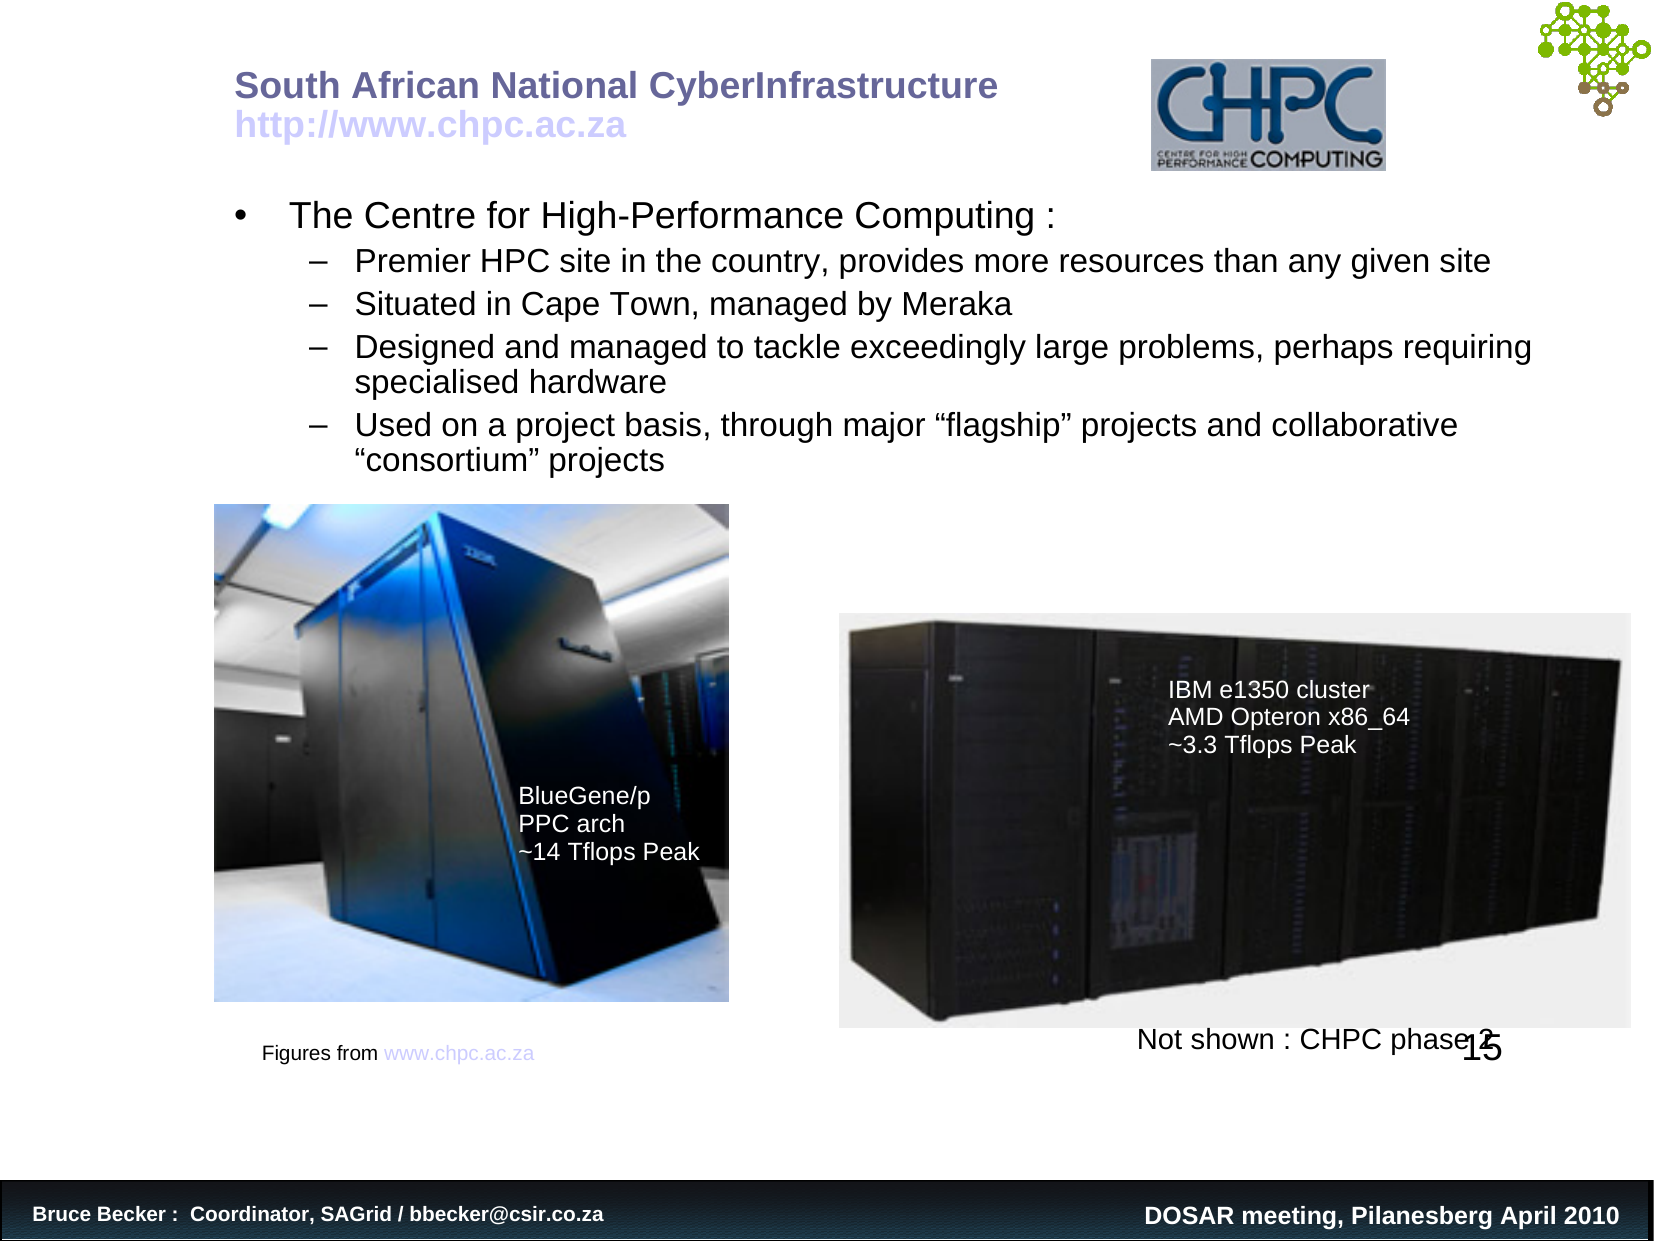

# South African National CyberInfrastructure http://www.chpc.ac.za
The Centre for High-Performance Computing :
Premier HPC site in the country, provides more resources than any given site
Situated in Cape Town, managed by Meraka
Designed and managed to tackle exceedingly large problems, perhaps requiring specialised hardware
Used on a project basis, through major “flagship” projects and collaborative “consortium” projects
IBM e1350 cluster
AMD Opteron x86_64
~3.3 Tflops Peak
BlueGene/p
PPC arch
~14 Tflops Peak
Not shown : CHPC phase 2
15
Figures from www.chpc.ac.za